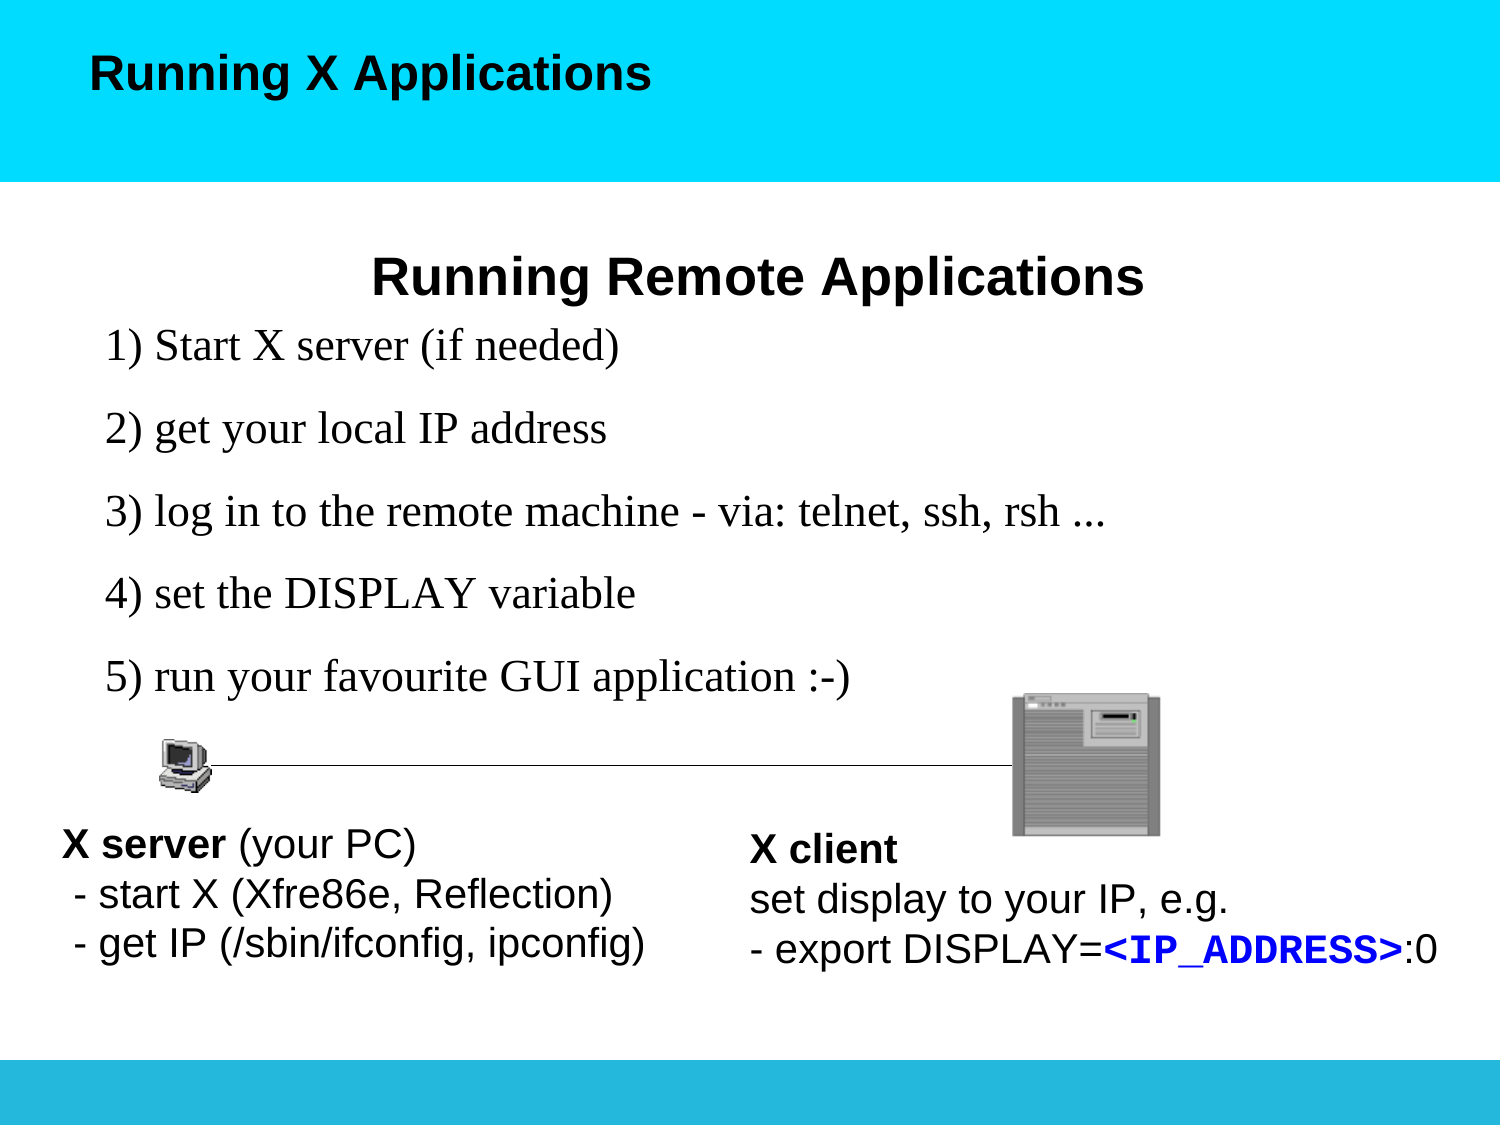

# Running X Applications
Running Remote Applications
1) Start X server (if needed)
2) get your local IP address
3) log in to the remote machine - via: telnet, ssh, rsh ...
4) set the DISPLAY variable
5) run your favourite GUI application :-)
X server (your PC)
 - start X (Xfre86e, Reflection)
 - get IP (/sbin/ifconfig, ipconfig)
X client
set display to your IP, e.g.
- export DISPLAY=<IP_ADDRESS>:0